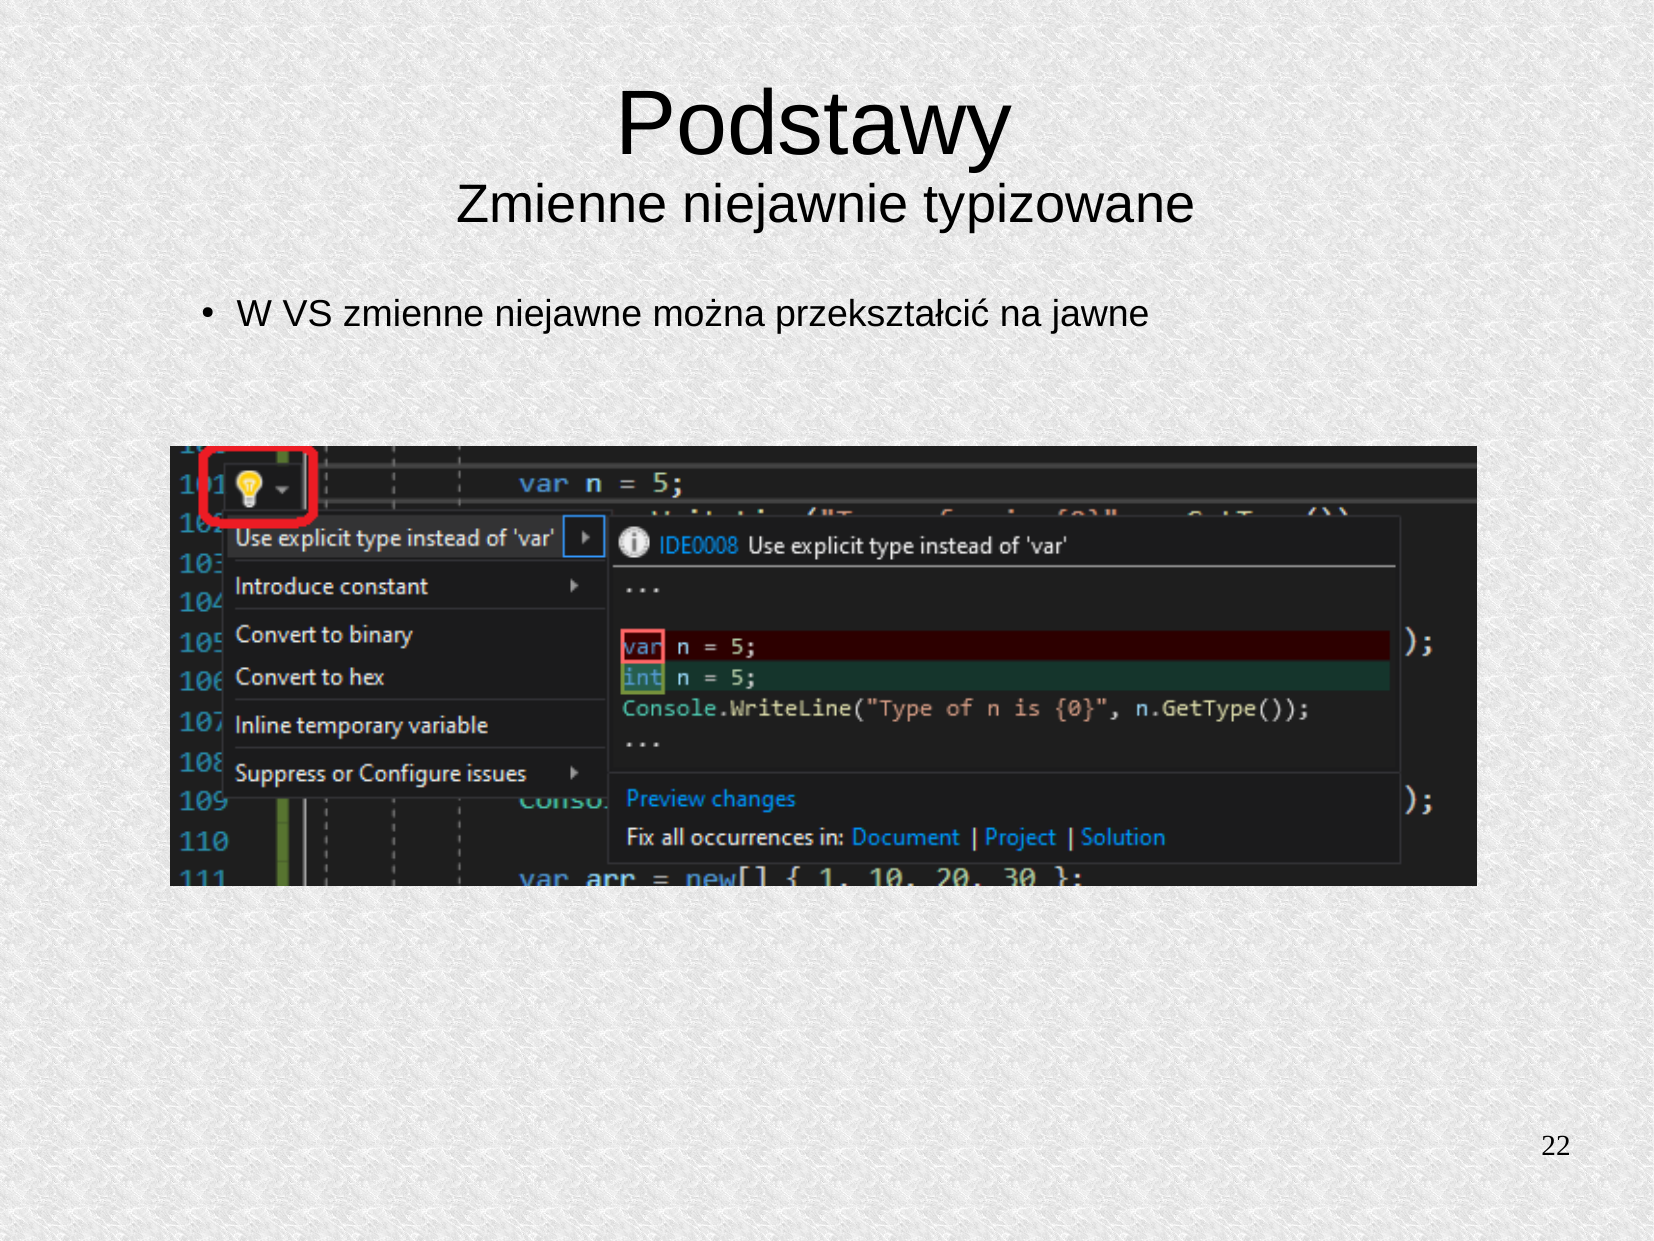

# Podstawy Zmienne niejawnie typizowane
W VS zmienne niejawne można przekształcić na jawne
22